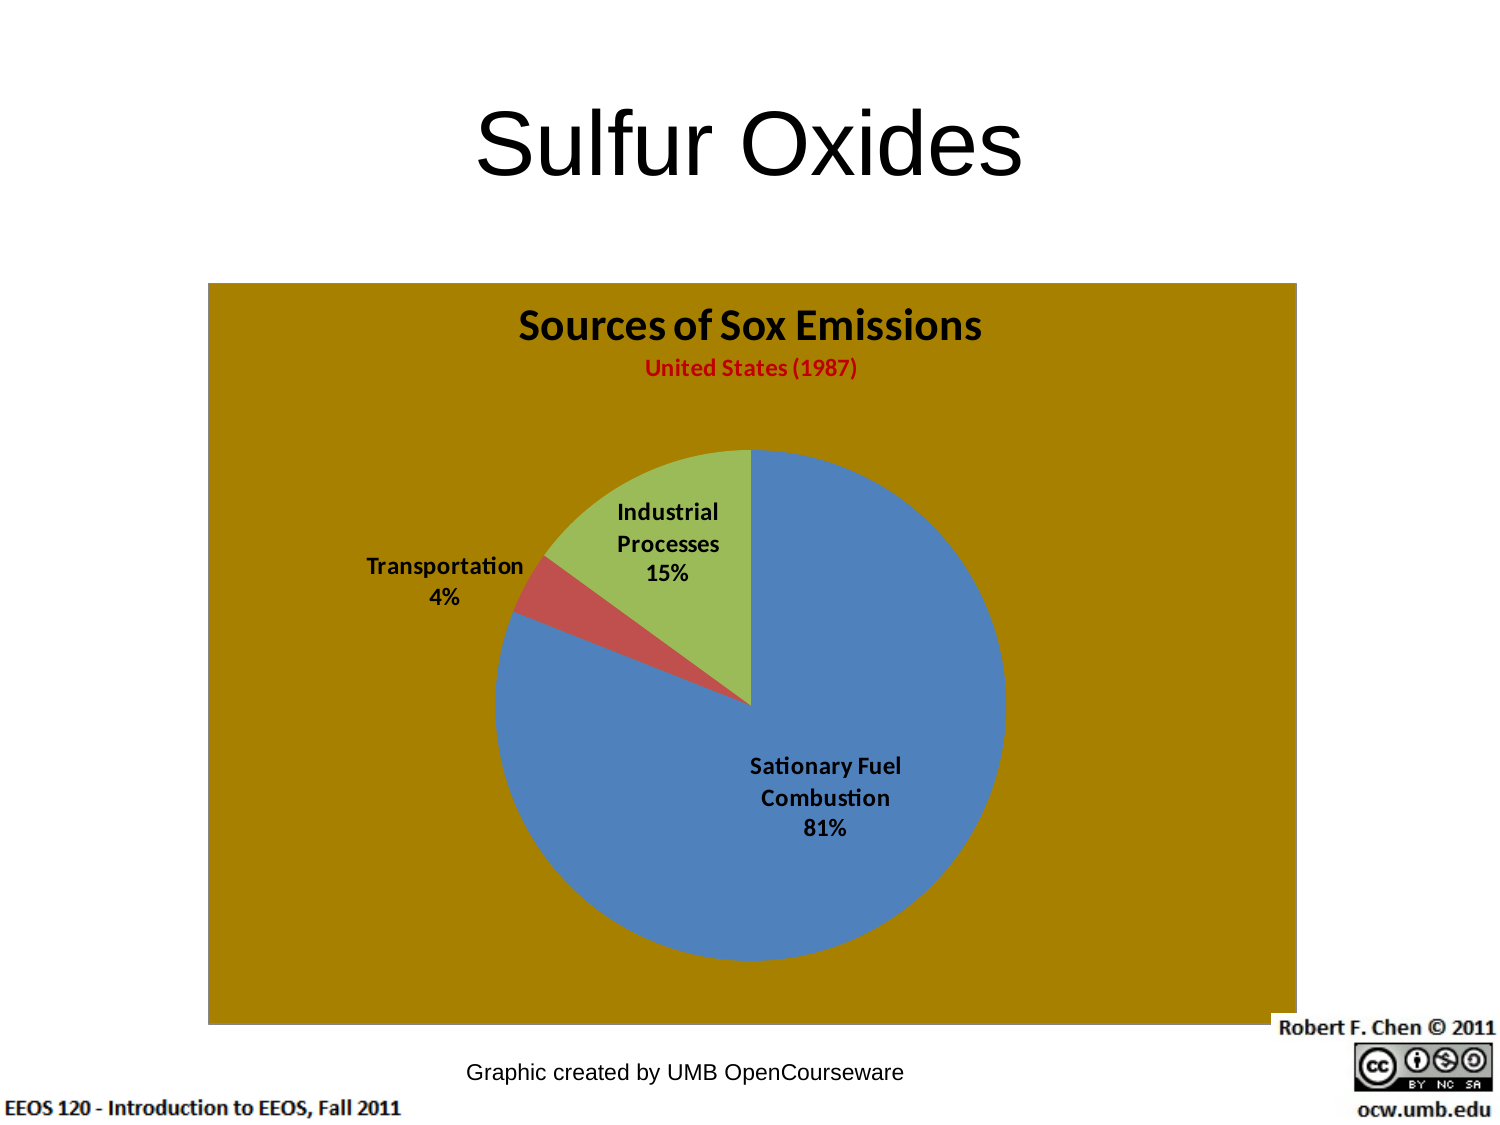

# Sulfur Oxides
Graphic created by UMB OpenCourseware